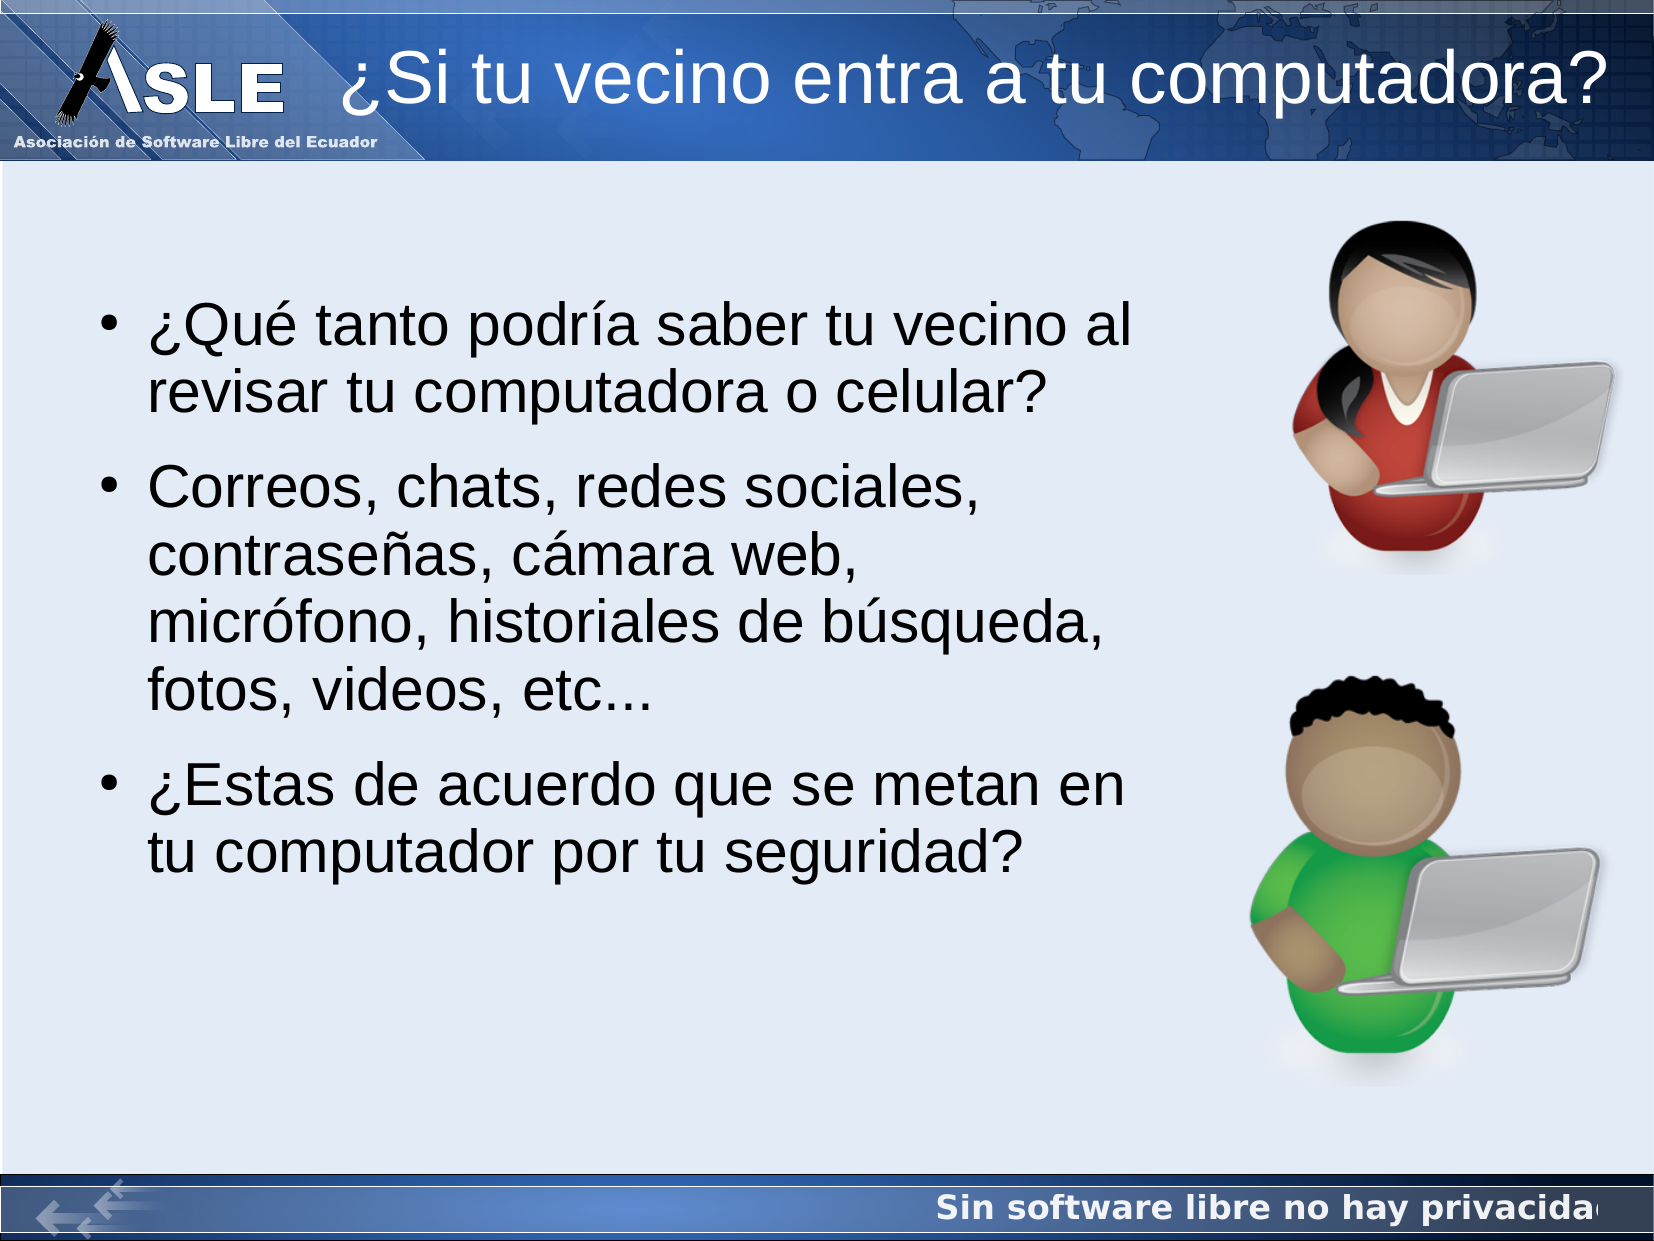

# ¿Si tu vecino entra a tu computadora?
¿Qué tanto podría saber tu vecino al revisar tu computadora o celular?
Correos, chats, redes sociales, contraseñas, cámara web, micrófono, historiales de búsqueda, fotos, videos, etc...
¿Estas de acuerdo que se metan en tu computador por tu seguridad?